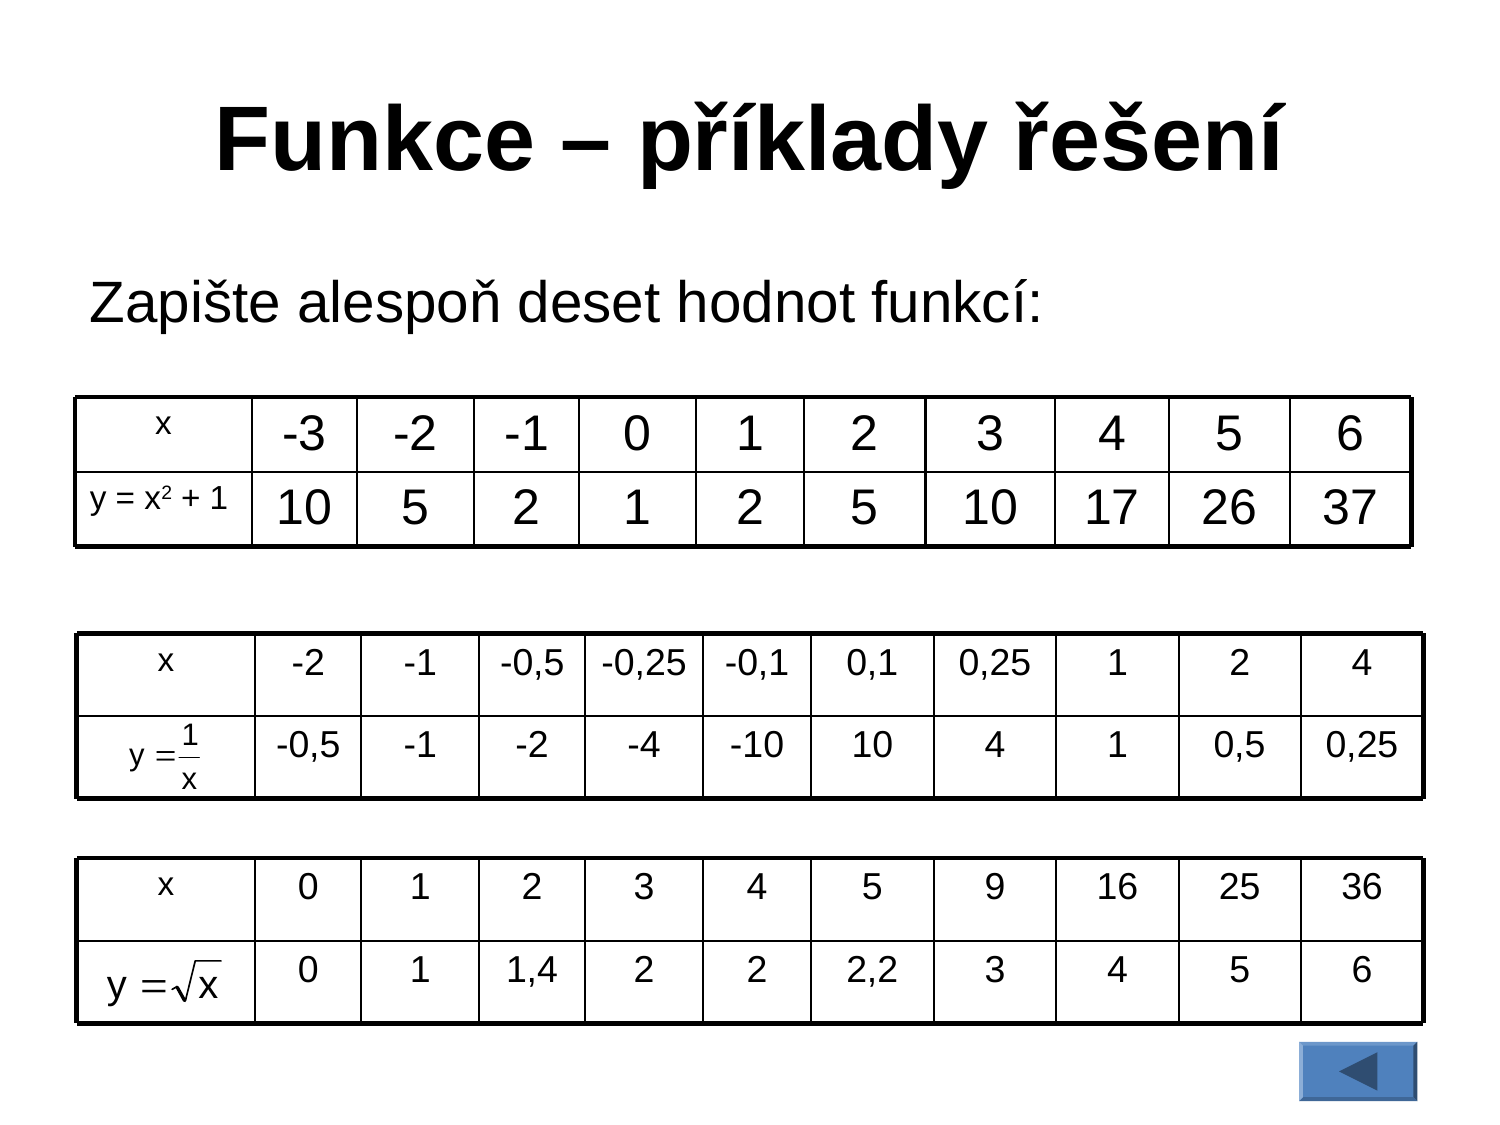

# Funkce – příklady řešení
Zapište alespoň deset hodnot funkcí:
x
-3
-2
-1
0
1
2
3
4
5
6
y = x2 + 1
10
5
2
1
2
5
10
17
26
37
x
-2
-1
-0,5
-0,25
-0,1
0,1
0,25
1
2
4
-0,5
-1
-2
-4
-10
10
4
1
0,5
0,25
x
0
1
2
3
4
5
9
16
25
36
0
1
1,4
2
2
2,2
3
4
5
6